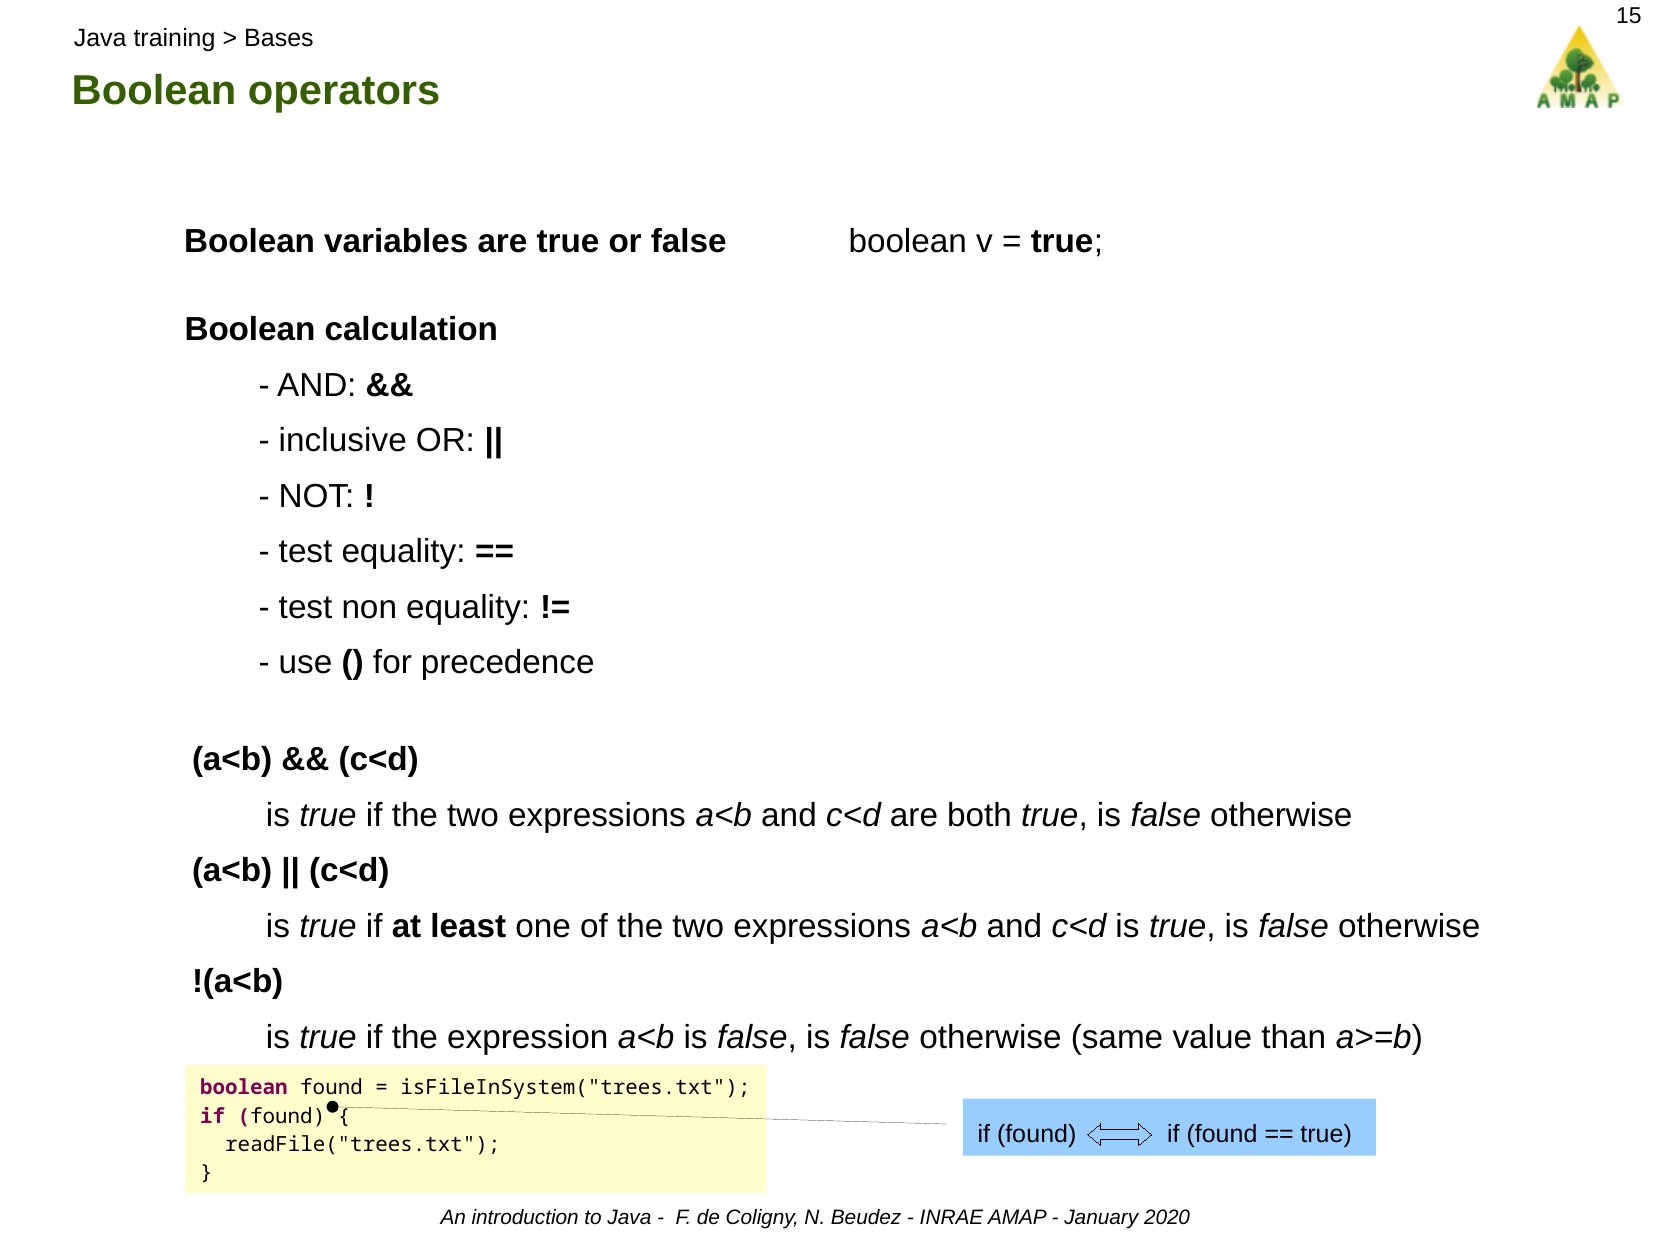

15
Java training > Bases
Boolean operators
Boolean variables are true or false		boolean v = true;
Boolean calculation
	- AND: &&
	- inclusive OR: ||
	- NOT: !
	- test equality: ==
	- test non equality: !=
	- use () for precedence
(a<b) && (c<d)
	is true if the two expressions a<b and c<d are both true, is false otherwise
(a<b) || (c<d)
	is true if at least one of the two expressions a<b and c<d is true, is false otherwise
!(a<b)
	is true if the expression a<b is false, is false otherwise (same value than a>=b)
boolean found = isFileInSystem("trees.txt");
if (found) {
 readFile("trees.txt");
}
if (found) if (found == true)